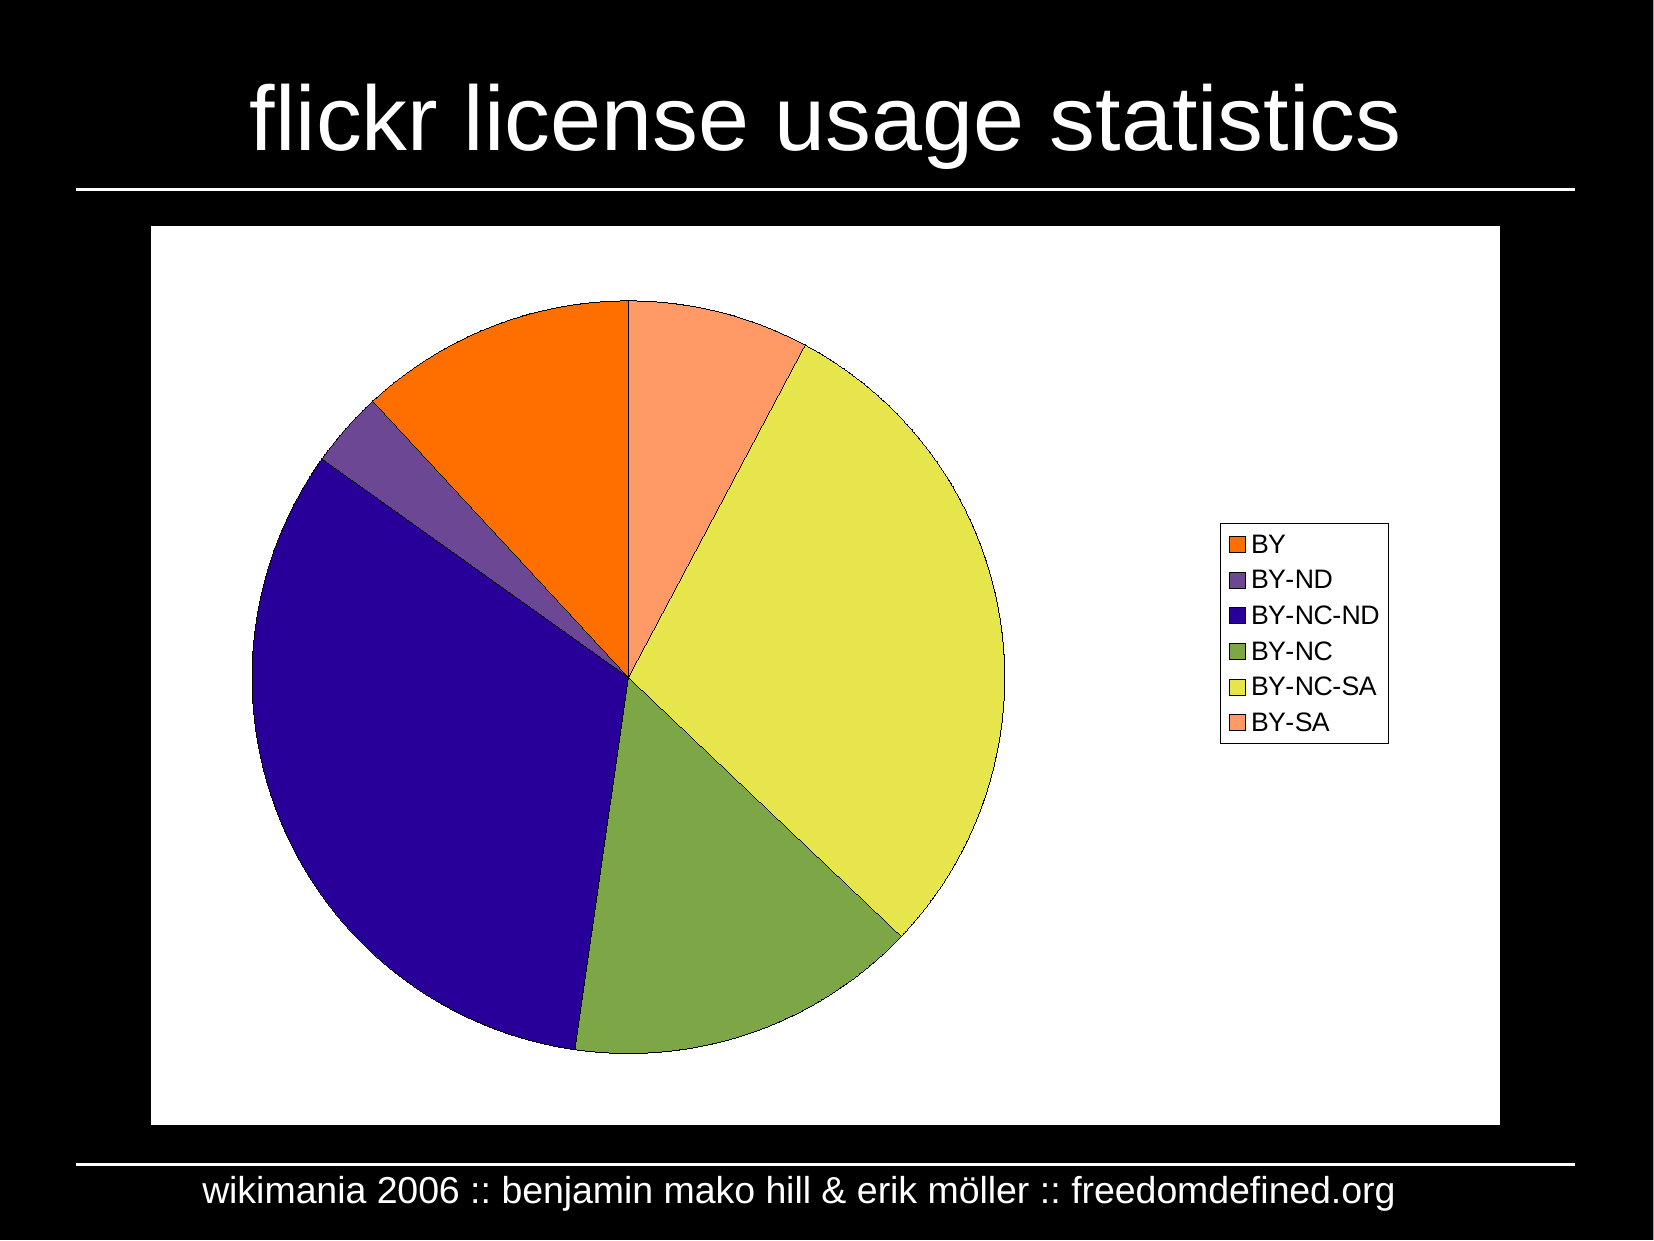

# flickr license usage statistics
### Chart
| Category | Works |
|---|---|
| BY | 1940461.0 |
| BY-ND | 532881.0 |
| BY-NC-ND | 5321852.0 |
| BY-NC | 2481502.0 |
| BY-NC-SA | 4785955.0 |
| BY-SA | 1270954.0 |